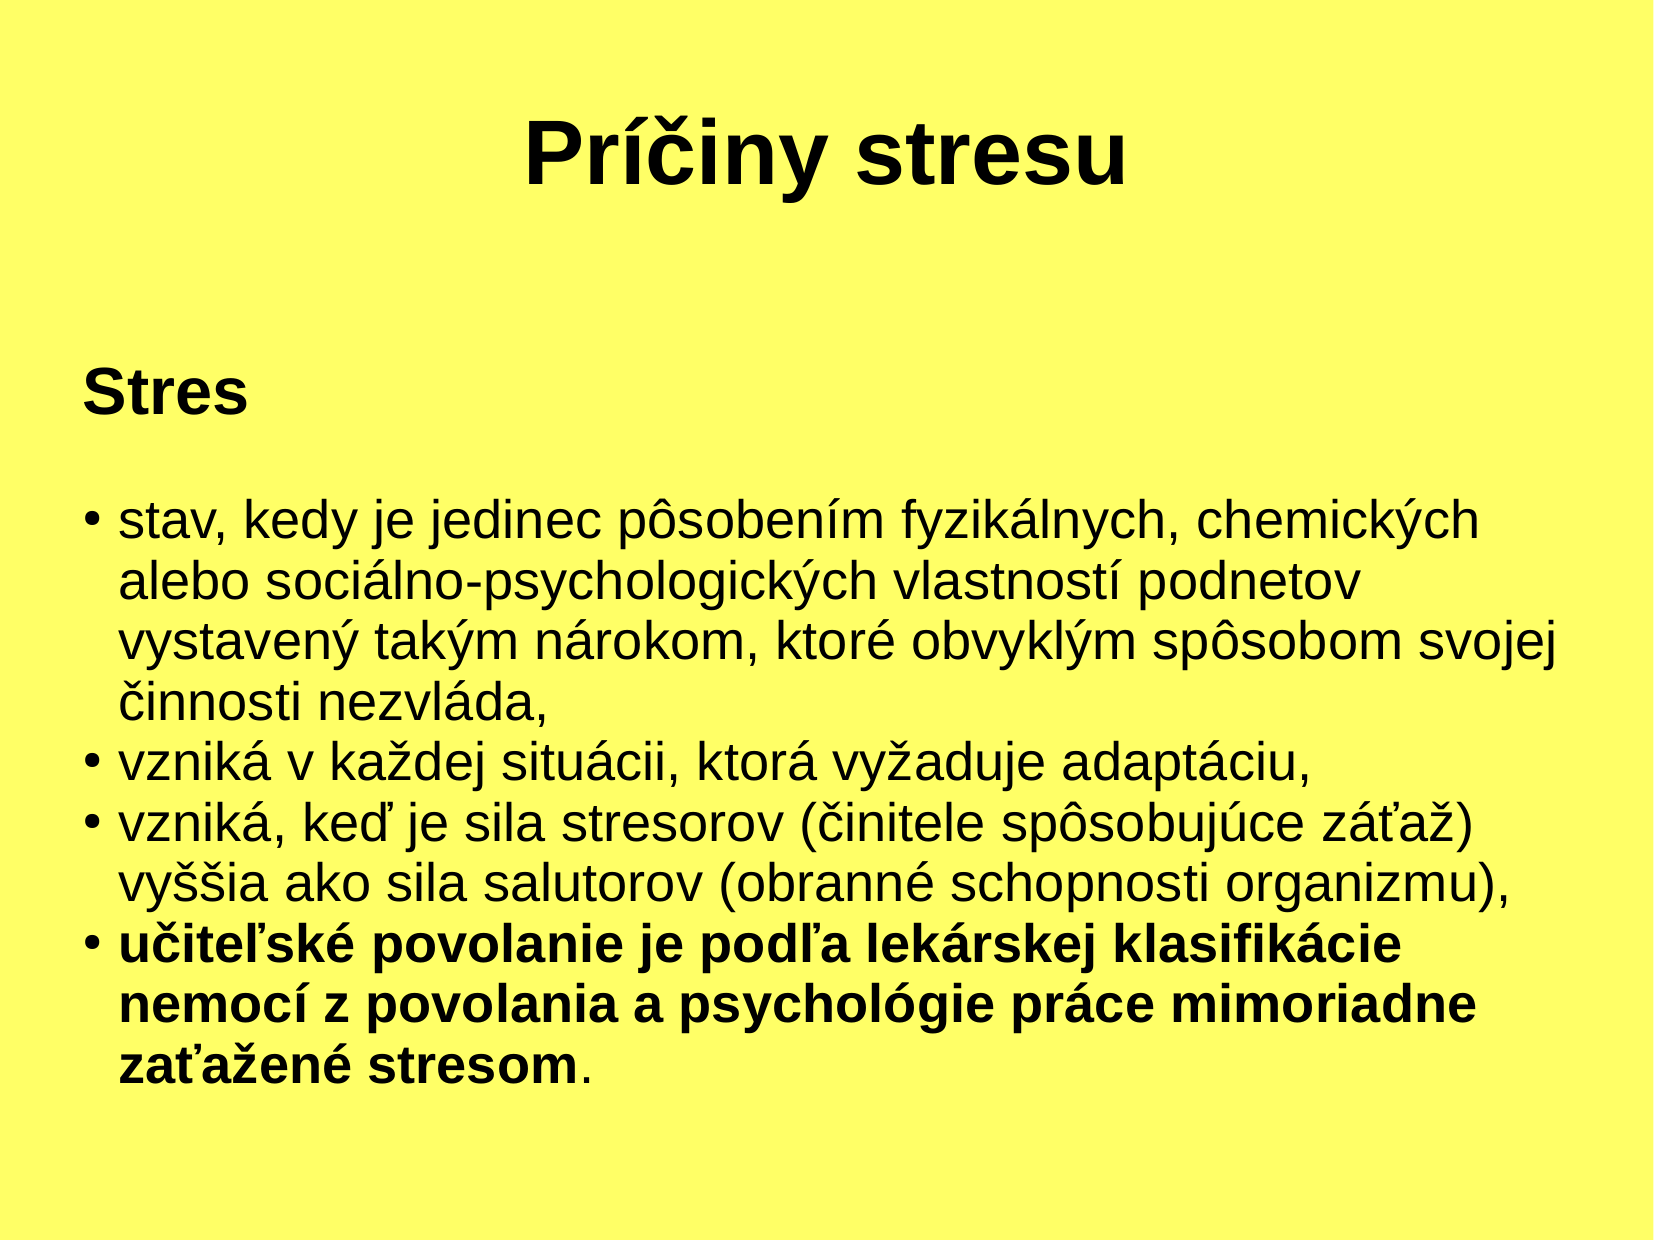

# Príčiny stresu
Stres
stav, kedy je jedinec pôsobením fyzikálnych, chemických alebo sociálno-psychologických vlastností podnetov vystavený takým nárokom, ktoré obvyklým spôsobom svojej činnosti nezvláda,
vzniká v každej situácii, ktorá vyžaduje adaptáciu,
vzniká, keď je sila stresorov (činitele spôsobujúce záťaž) vyššia ako sila salutorov (obranné schopnosti organizmu),
učiteľské povolanie je podľa lekárskej klasifikácie nemocí z povolania a psychológie práce mimoriadne zaťažené stresom.